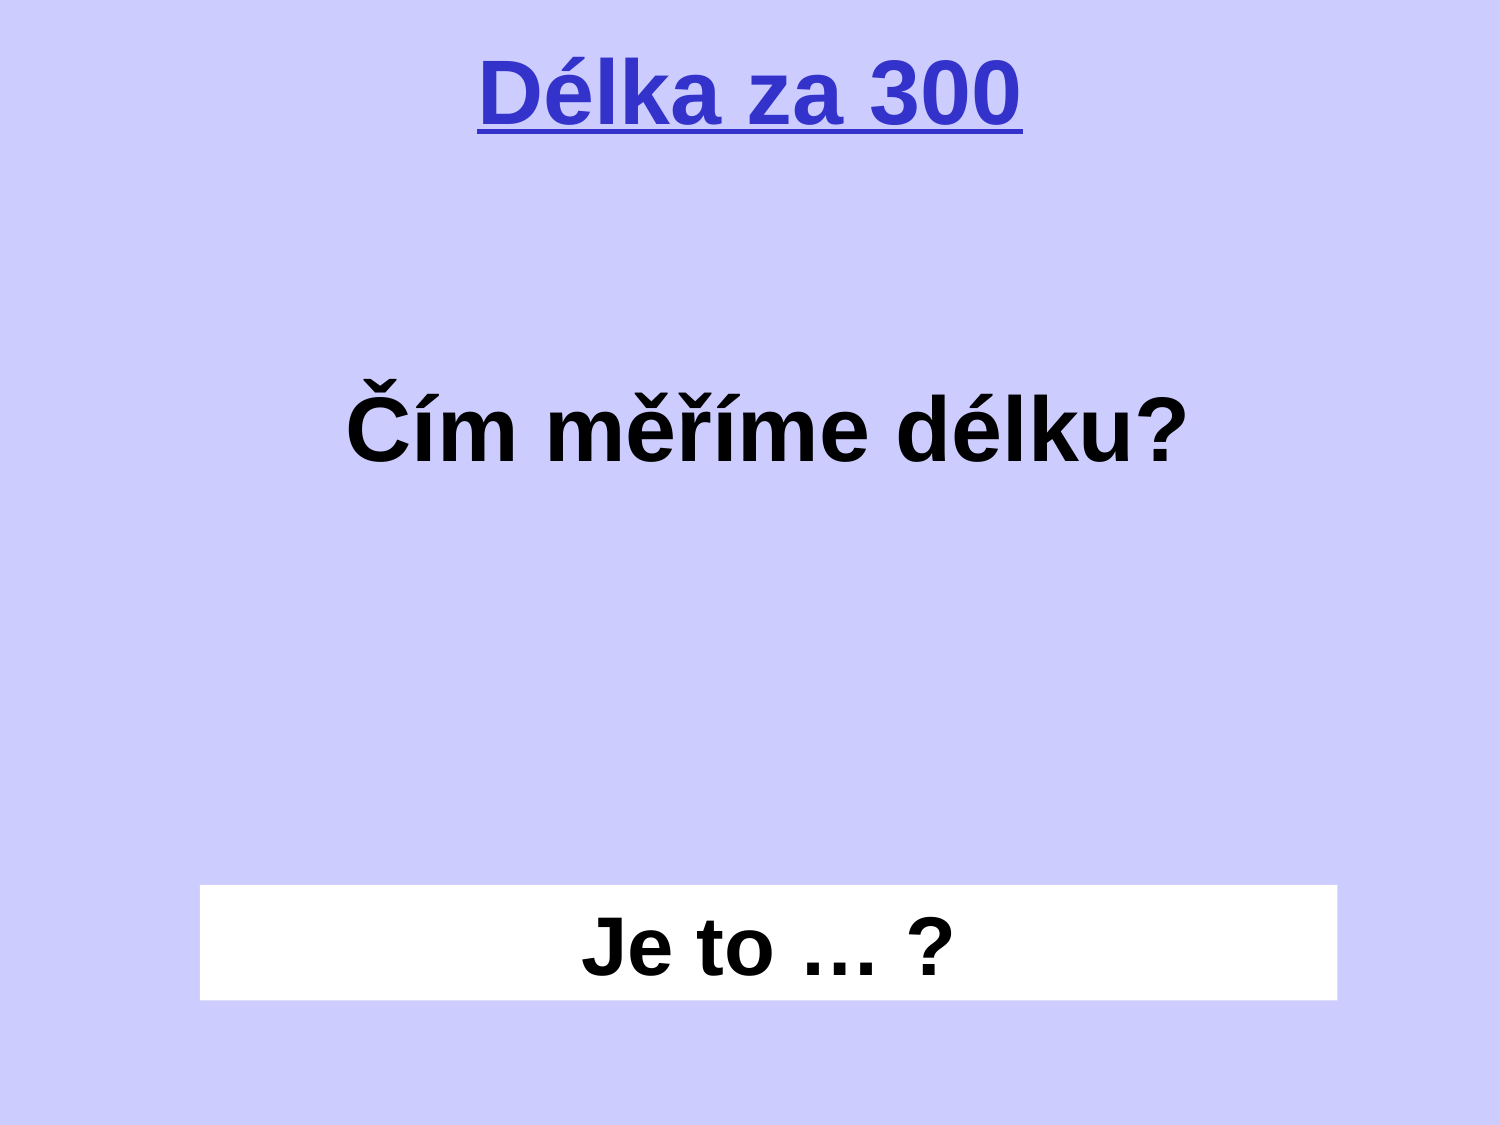

Délka za 300
Čím měříme délku?
Je to … ?